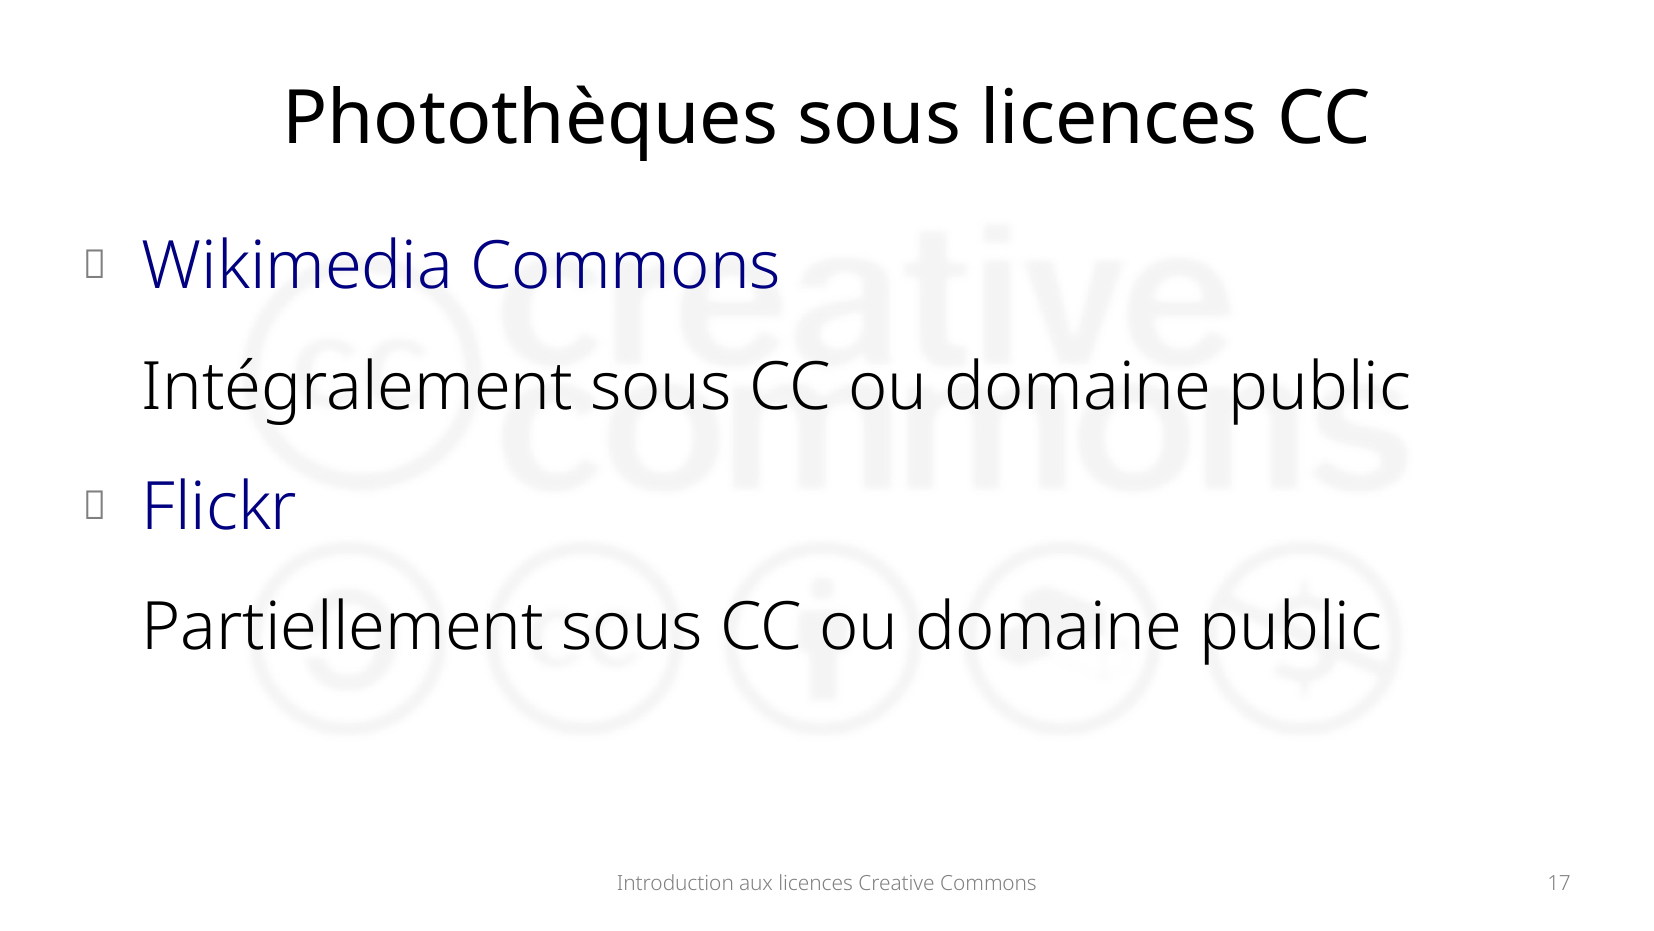

# Photothèques sous licences CC
Wikimedia Commons
Intégralement sous CC ou domaine public
Flickr
Partiellement sous CC ou domaine public
Introduction aux licences Creative Commons
17